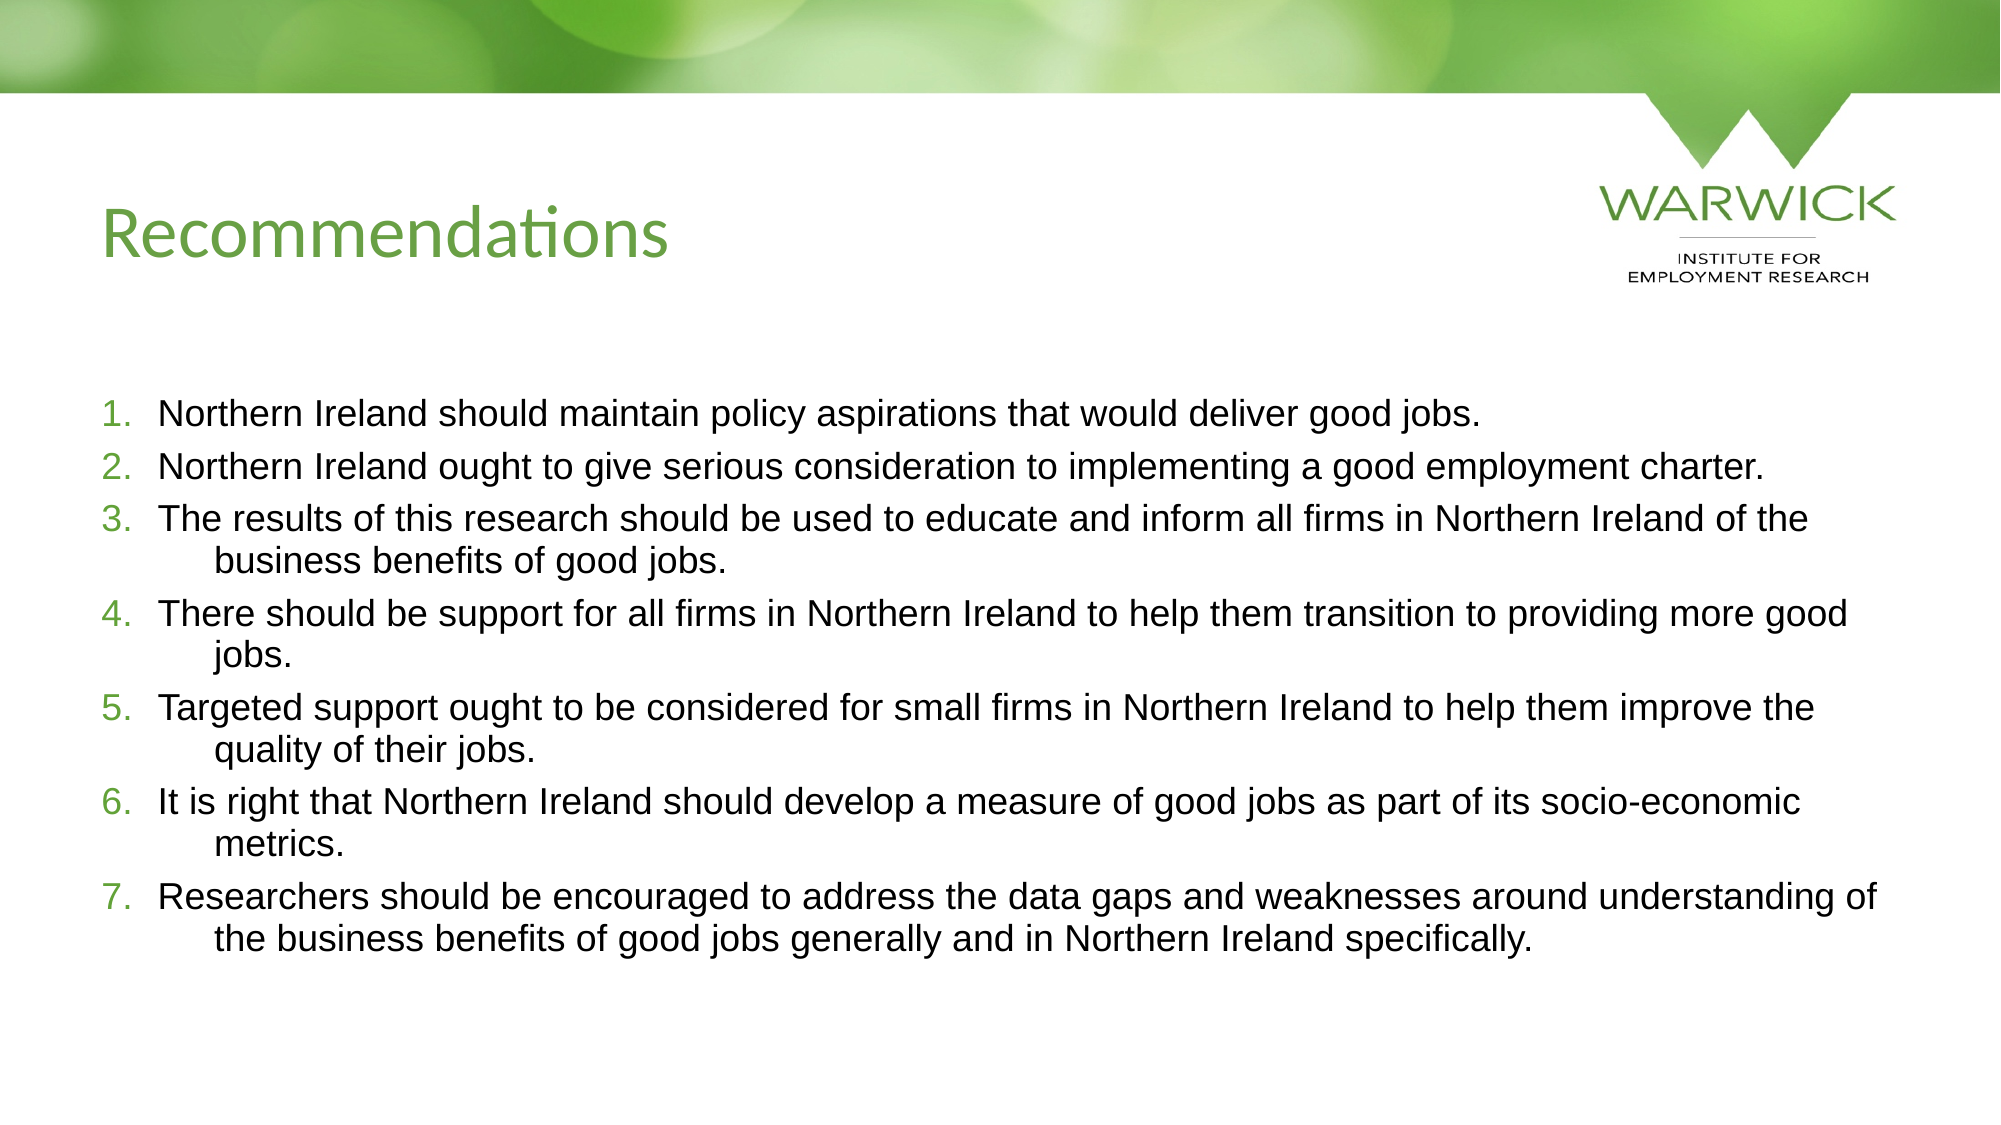

Recommendations
# Northern Ireland should maintain policy aspirations that would deliver good jobs.
Northern Ireland ought to give serious consideration to implementing a good employment charter.
The results of this research should be used to educate and inform all firms in Northern Ireland of the business benefits of good jobs.
There should be support for all firms in Northern Ireland to help them transition to providing more good jobs.
Targeted support ought to be considered for small firms in Northern Ireland to help them improve the quality of their jobs.
It is right that Northern Ireland should develop a measure of good jobs as part of its socio-economic metrics.
Researchers should be encouraged to address the data gaps and weaknesses around understanding of the business benefits of good jobs generally and in Northern Ireland specifically.